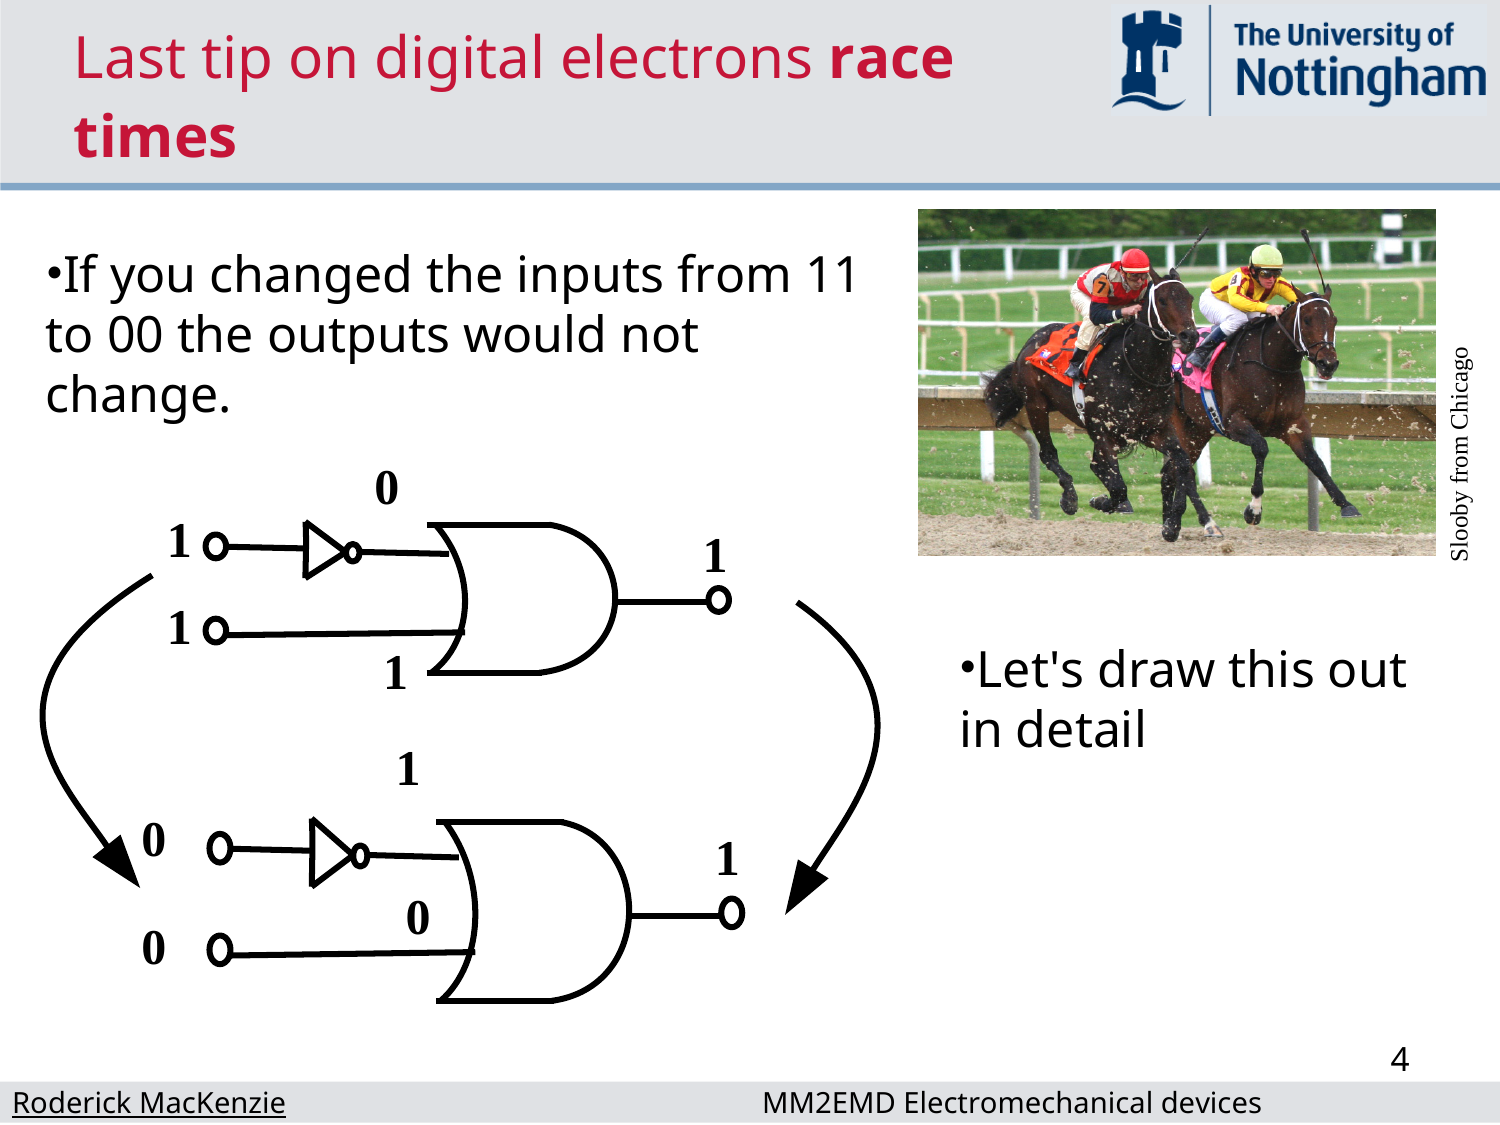

# Last tip on digital electrons race times
If you changed the inputs from 11 to 00 the outputs would not change.
Slooby from Chicago
0
1
1
1
Let's draw this out in detail
1
1
0
1
0
0